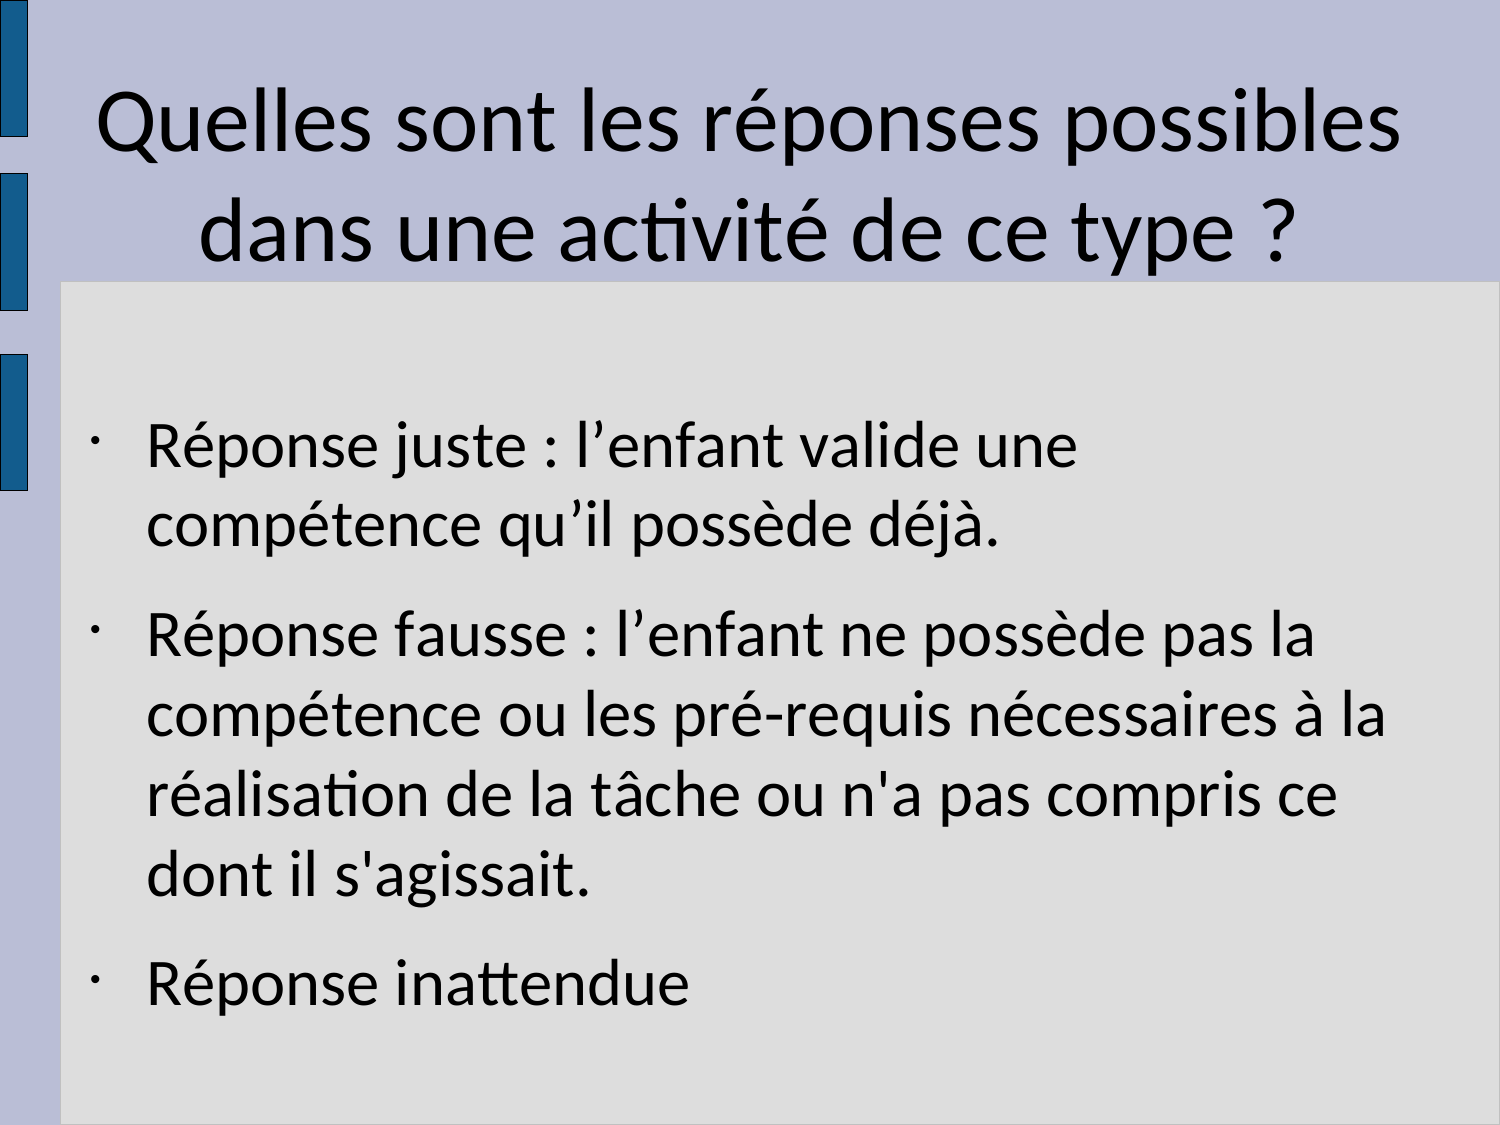

# Quelles sont les réponses possibles dans une activité de ce type ?
Réponse juste : l’enfant valide une compétence qu’il possède déjà.
Réponse fausse : l’enfant ne possède pas la compétence ou les pré-requis nécessaires à la réalisation de la tâche ou n'a pas compris ce dont il s'agissait.
Réponse inattendue